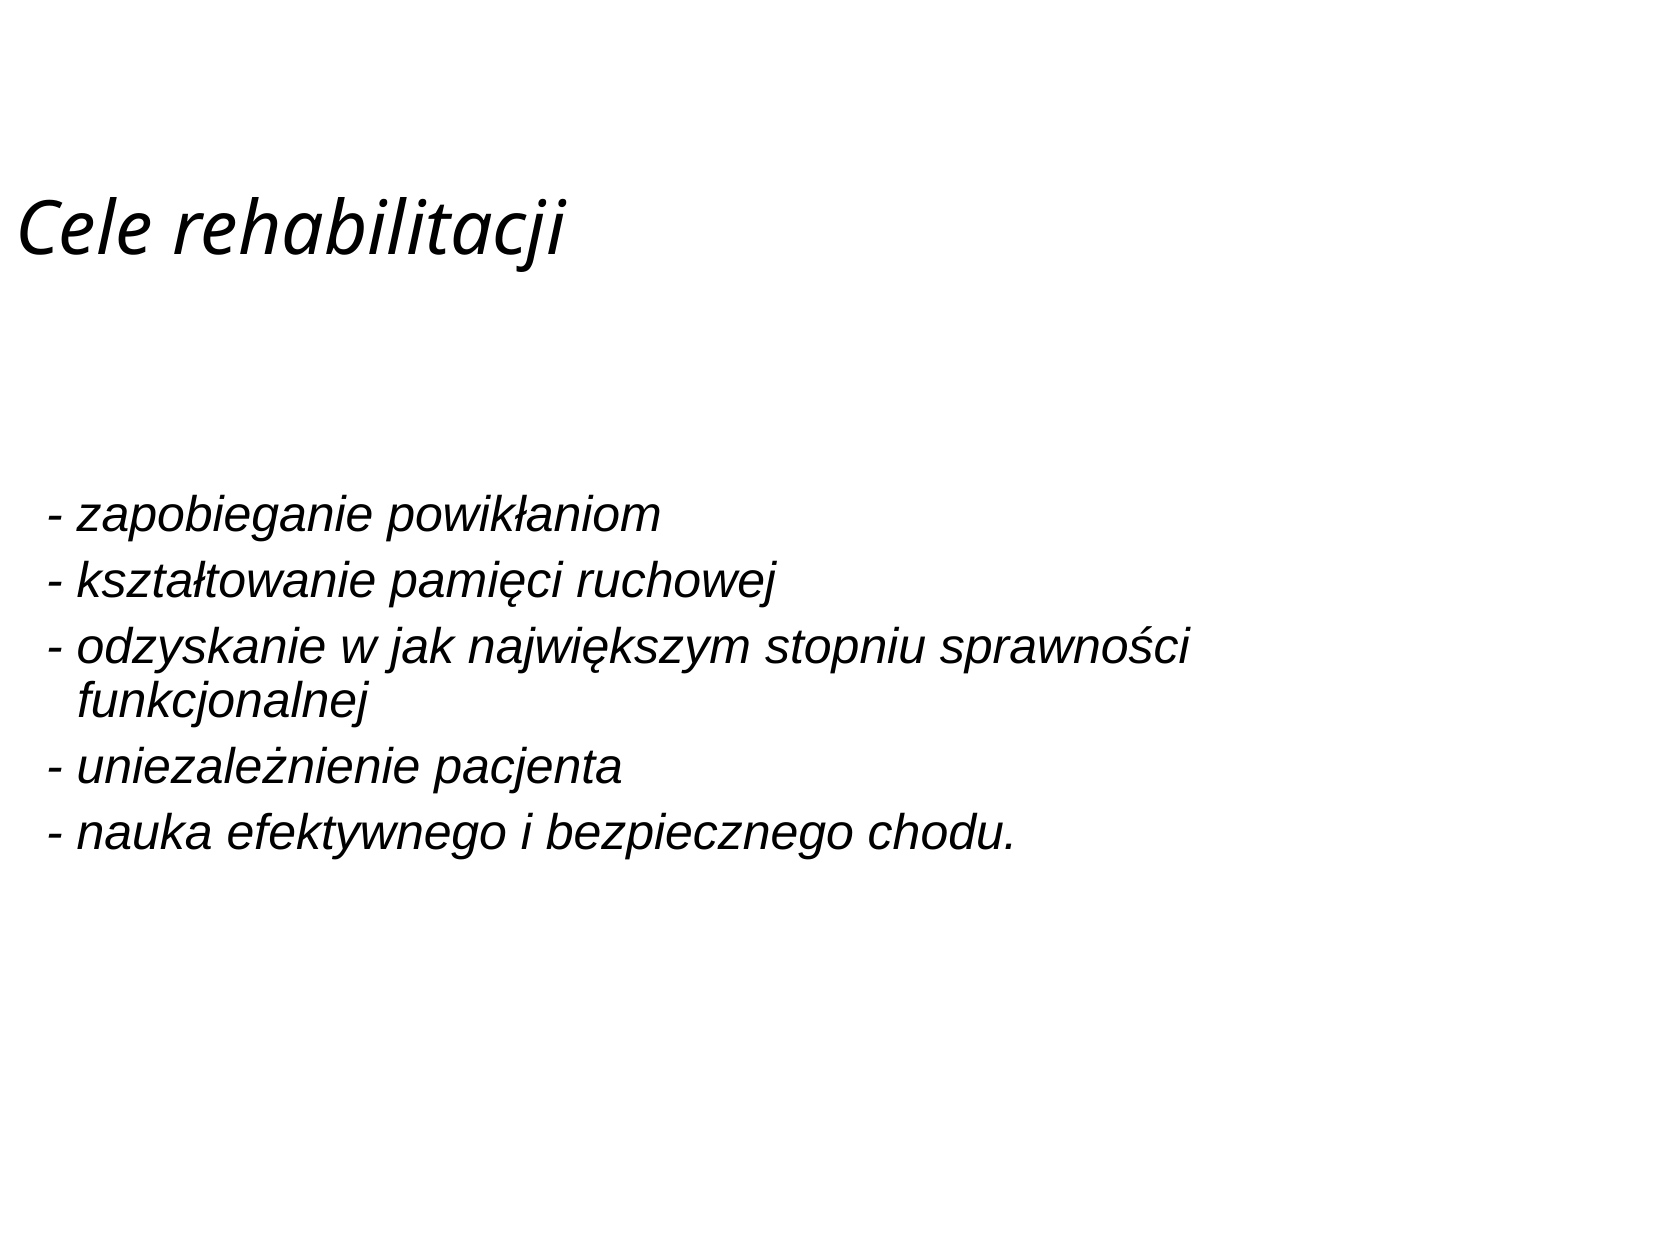

# Cele rehabilitacji
- zapobieganie powikłaniom
- kształtowanie pamięci ruchowej
- odzyskanie w jak największym stopniu sprawności funkcjonalnej
- uniezależnienie pacjenta
- nauka efektywnego i bezpiecznego chodu.